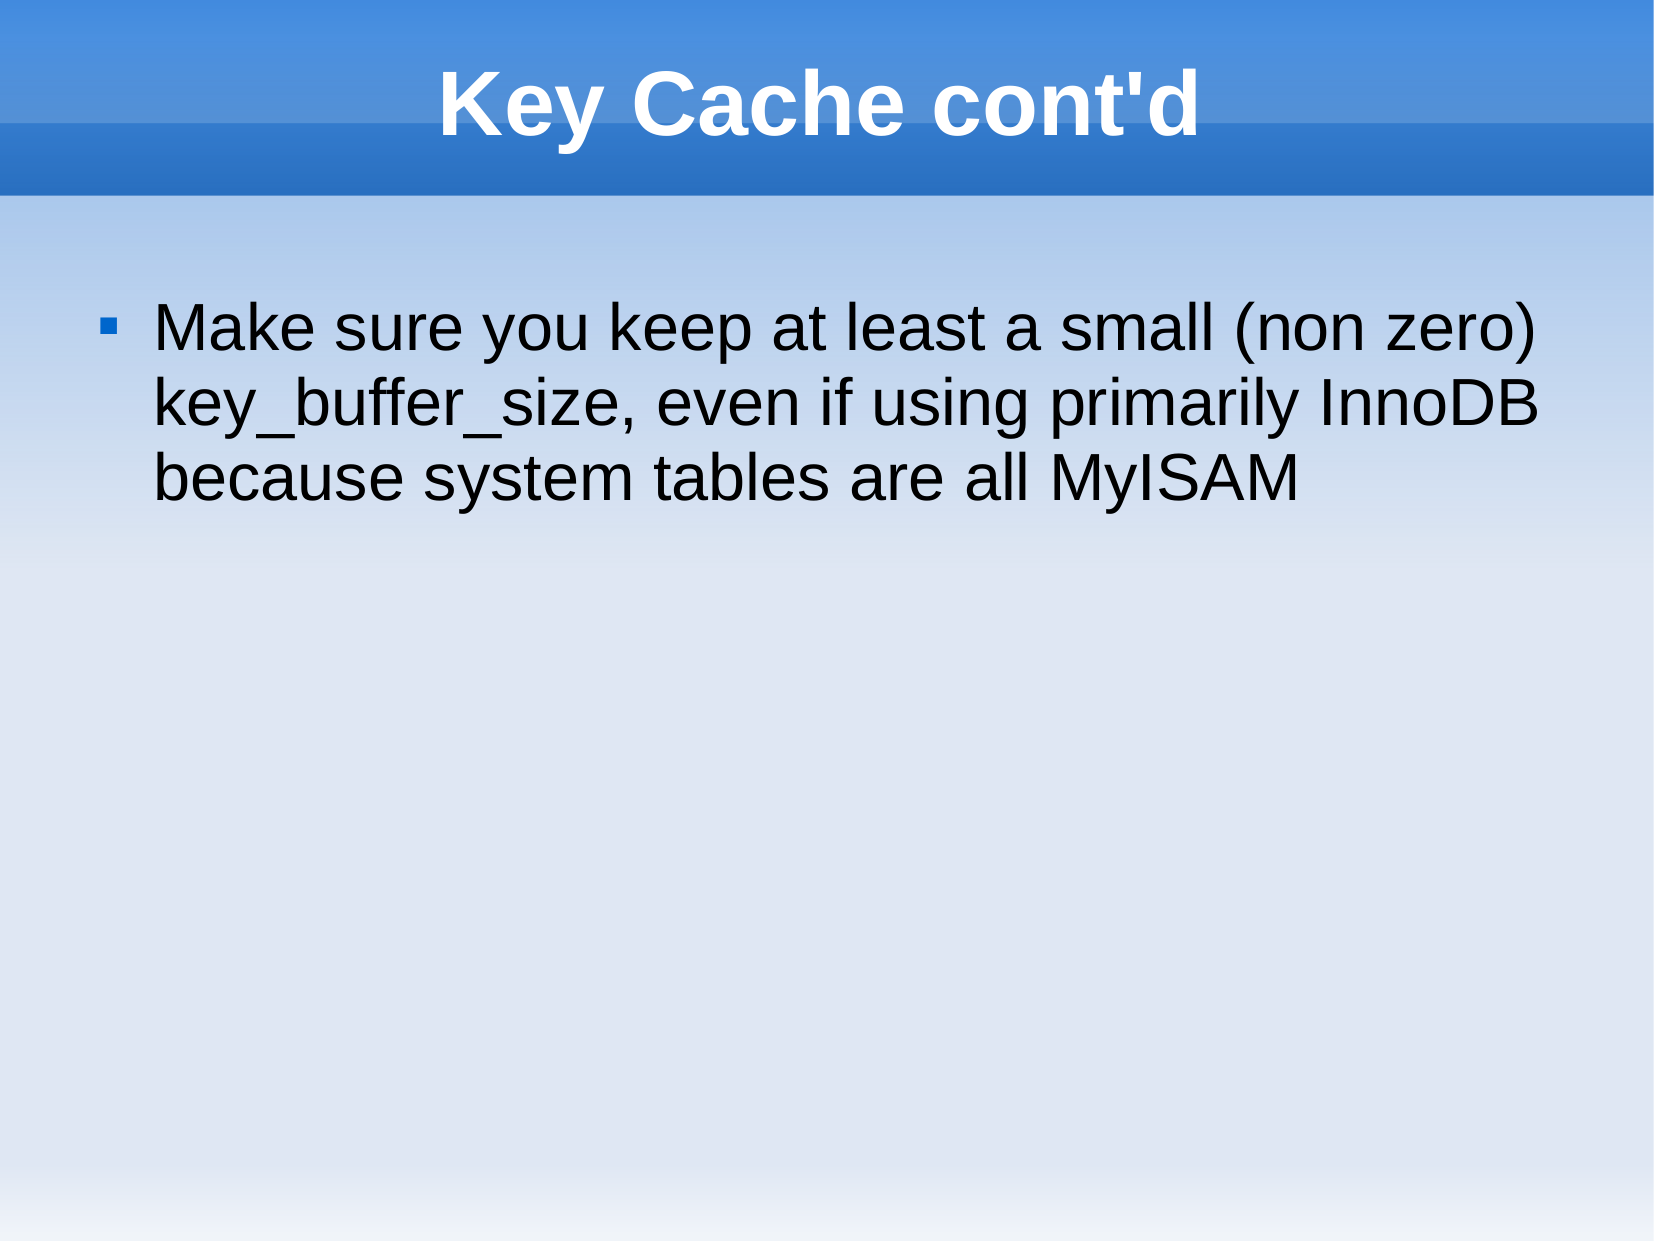

# Key Cache cont'd
Make sure you keep at least a small (non zero) key_buffer_size, even if using primarily InnoDB because system tables are all MyISAM